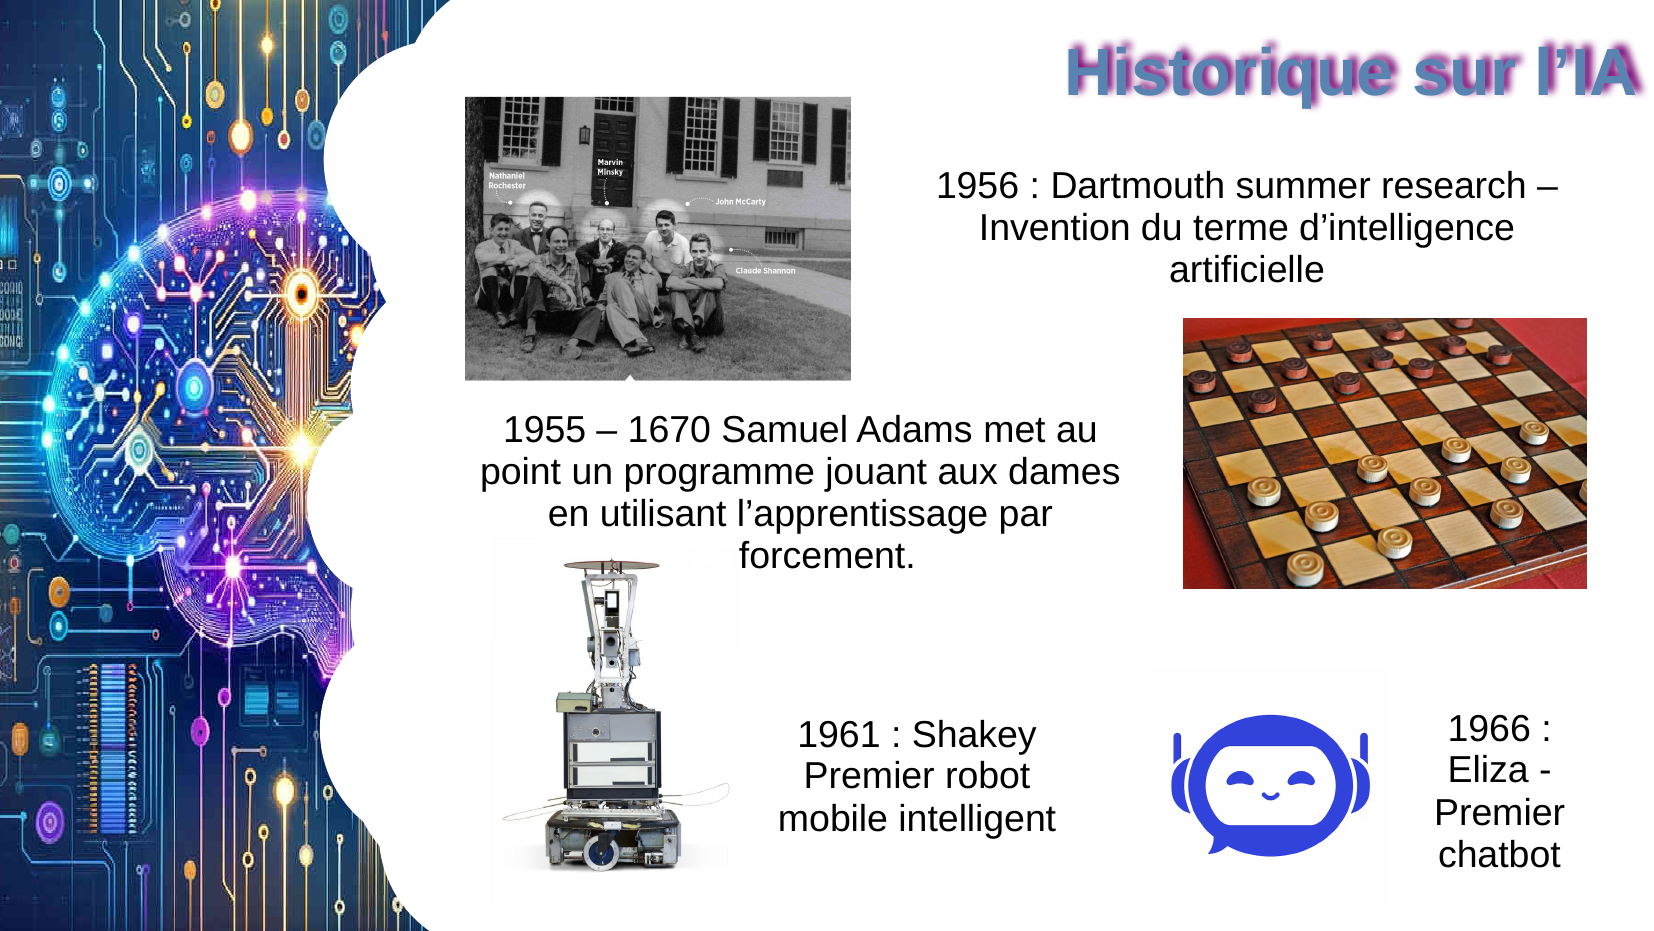

Historique sur l’IA
1956 : Dartmouth summer research – Invention du terme d’intelligence artificielle
1955 – 1670 Samuel Adams met au point un programme jouant aux dames en utilisant l’apprentissage par renforcement.
1966 : Eliza -Premier chatbot
1961 : Shakey
Premier robot mobile intelligent